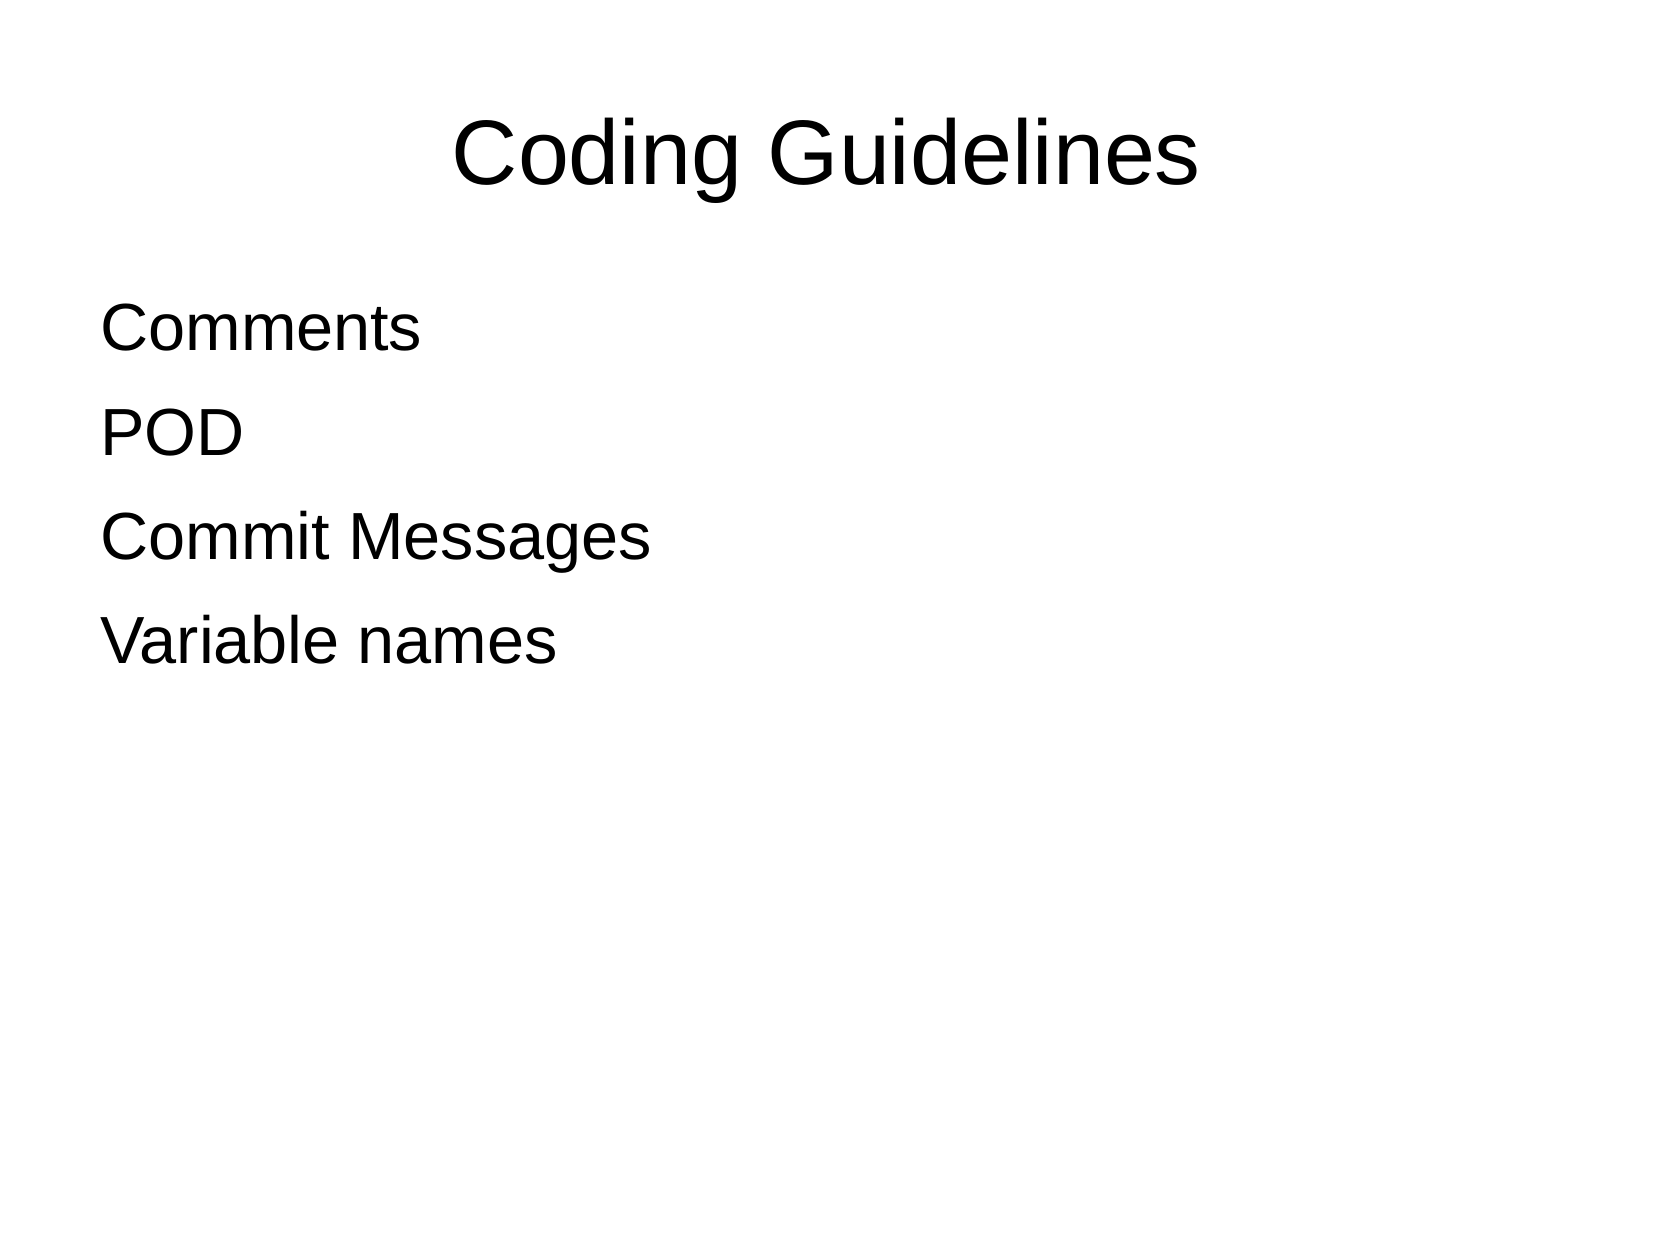

# Coding Guidelines
Comments
POD
Commit Messages
Variable names